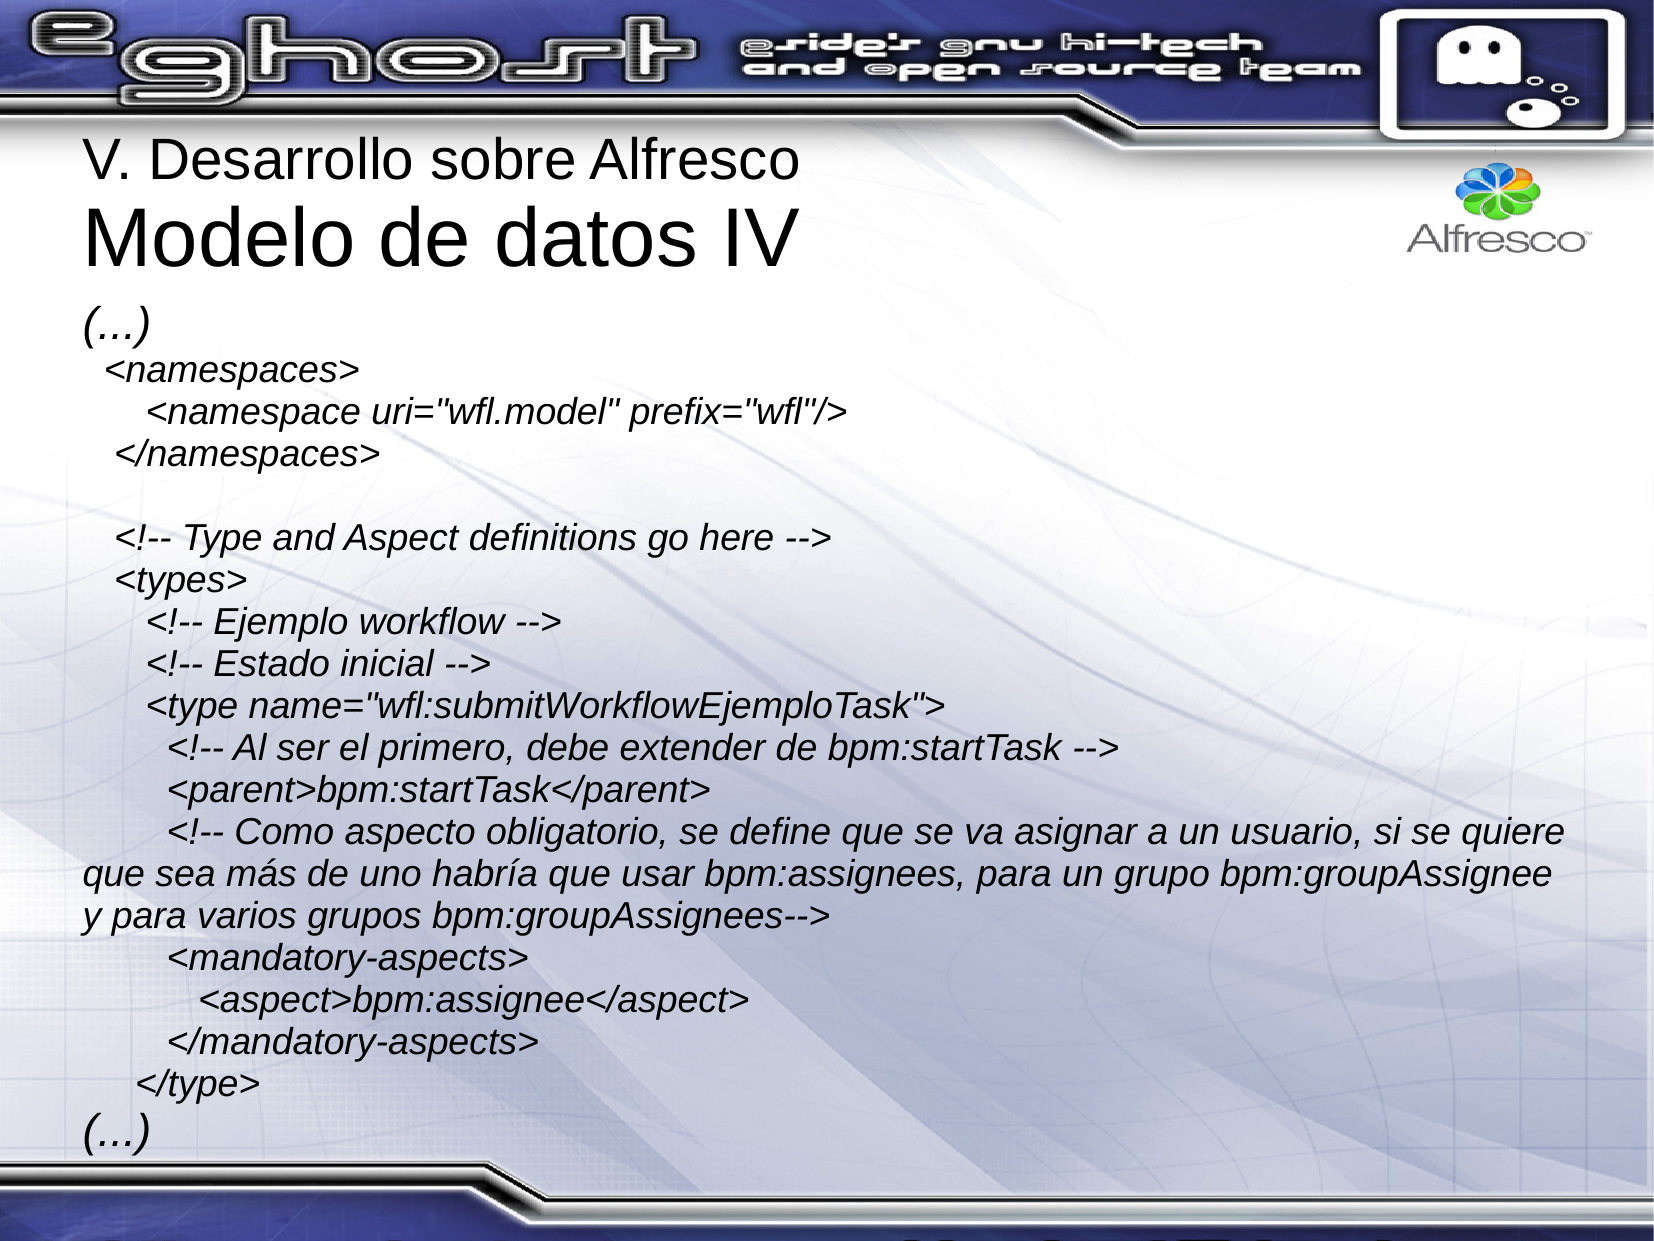

# V. Desarrollo sobre Alfresco Modelo de datos IV
(...)
 <namespaces>
 <namespace uri="wfl.model" prefix="wfl"/>
 </namespaces>
 <!-- Type and Aspect definitions go here -->
 <types>
 <!-- Ejemplo workflow -->
 <!-- Estado inicial -->
 <type name="wfl:submitWorkflowEjemploTask">
 <!-- Al ser el primero, debe extender de bpm:startTask -->
 <parent>bpm:startTask</parent>
 <!-- Como aspecto obligatorio, se define que se va asignar a un usuario, si se quiere que sea más de uno habría que usar bpm:assignees, para un grupo bpm:groupAssignee y para varios grupos bpm:groupAssignees-->
 <mandatory-aspects>
 <aspect>bpm:assignee</aspect>
 </mandatory-aspects>
 </type>
(...)